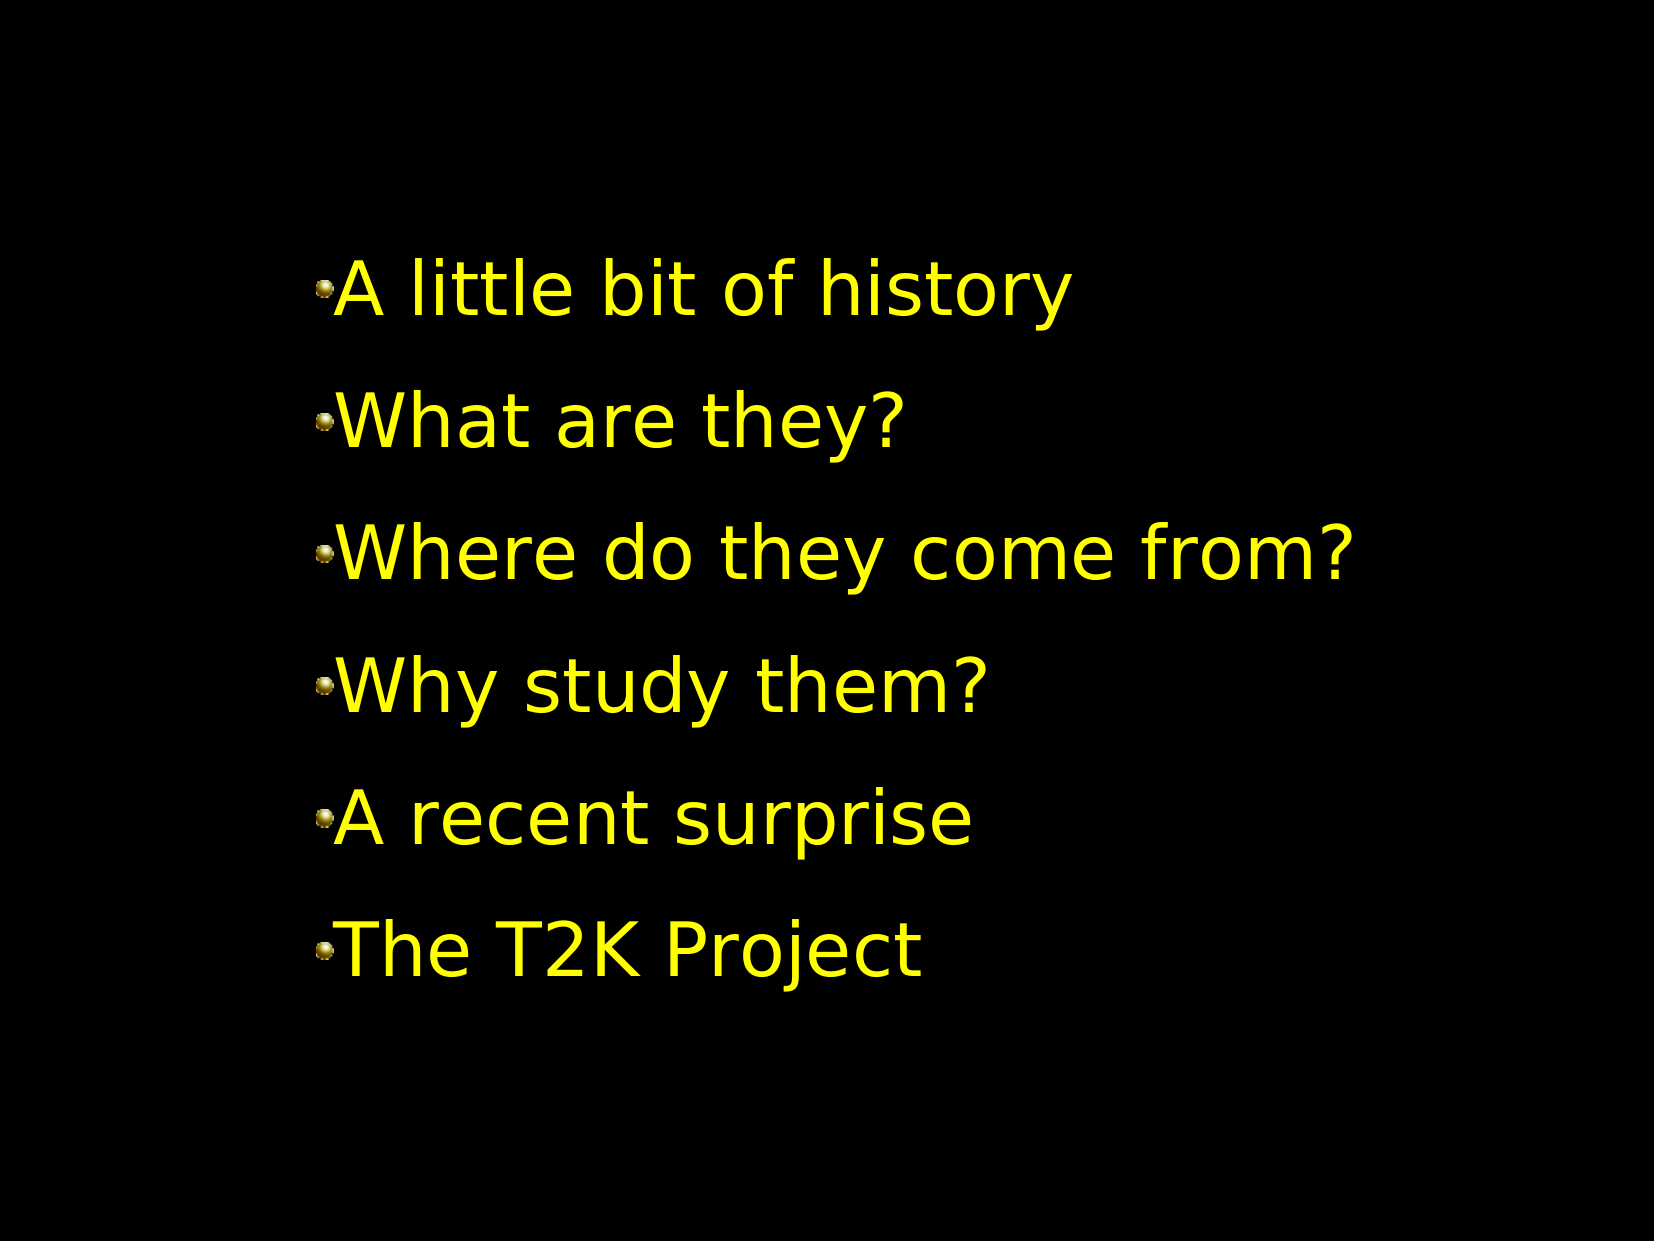

A little bit of history
What are they?
Where do they come from?
Why study them?
A recent surprise
The T2K Project